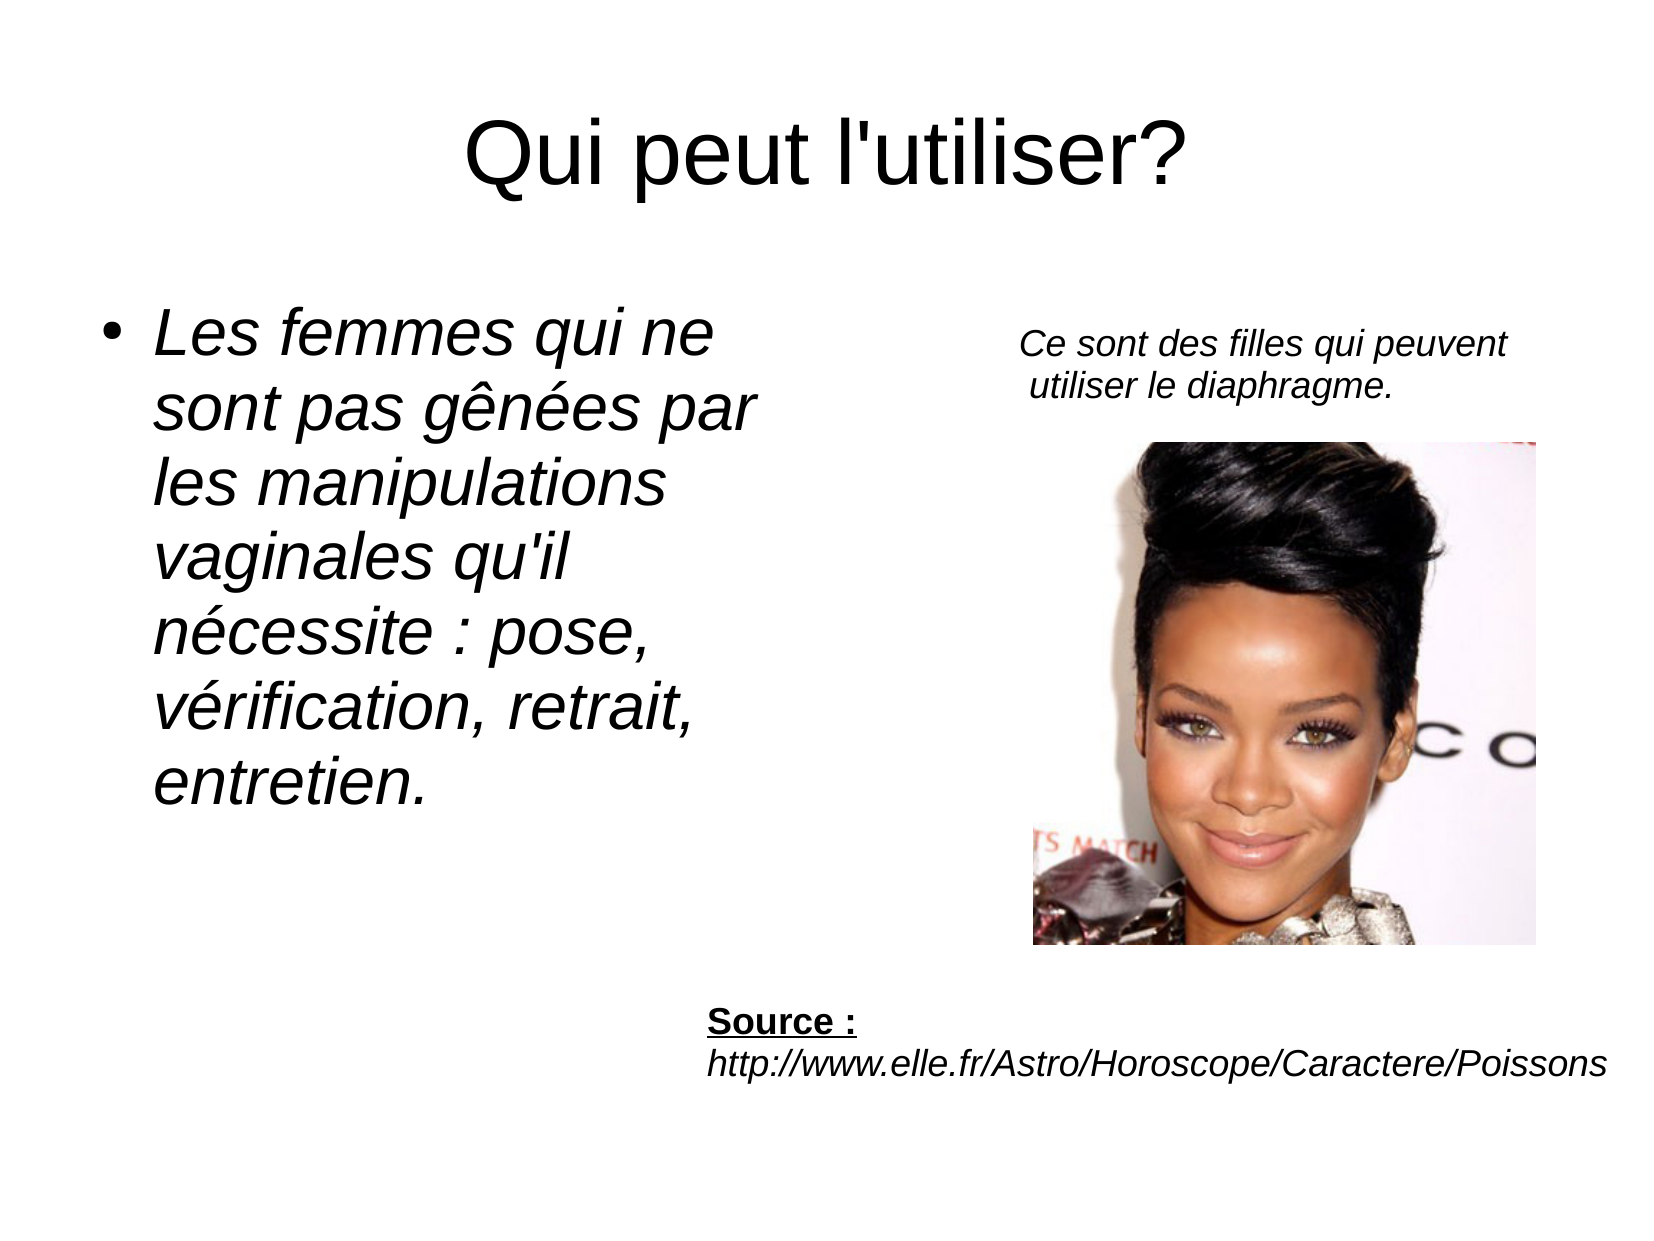

# Qui peut l'utiliser?
Les femmes qui ne sont pas gênées par les manipulations vaginales qu'il nécessite : pose, vérification, retrait, entretien.
Ce sont des filles qui peuvent
 utiliser le diaphragme.
Source :
http://www.elle.fr/Astro/Horoscope/Caractere/Poissons